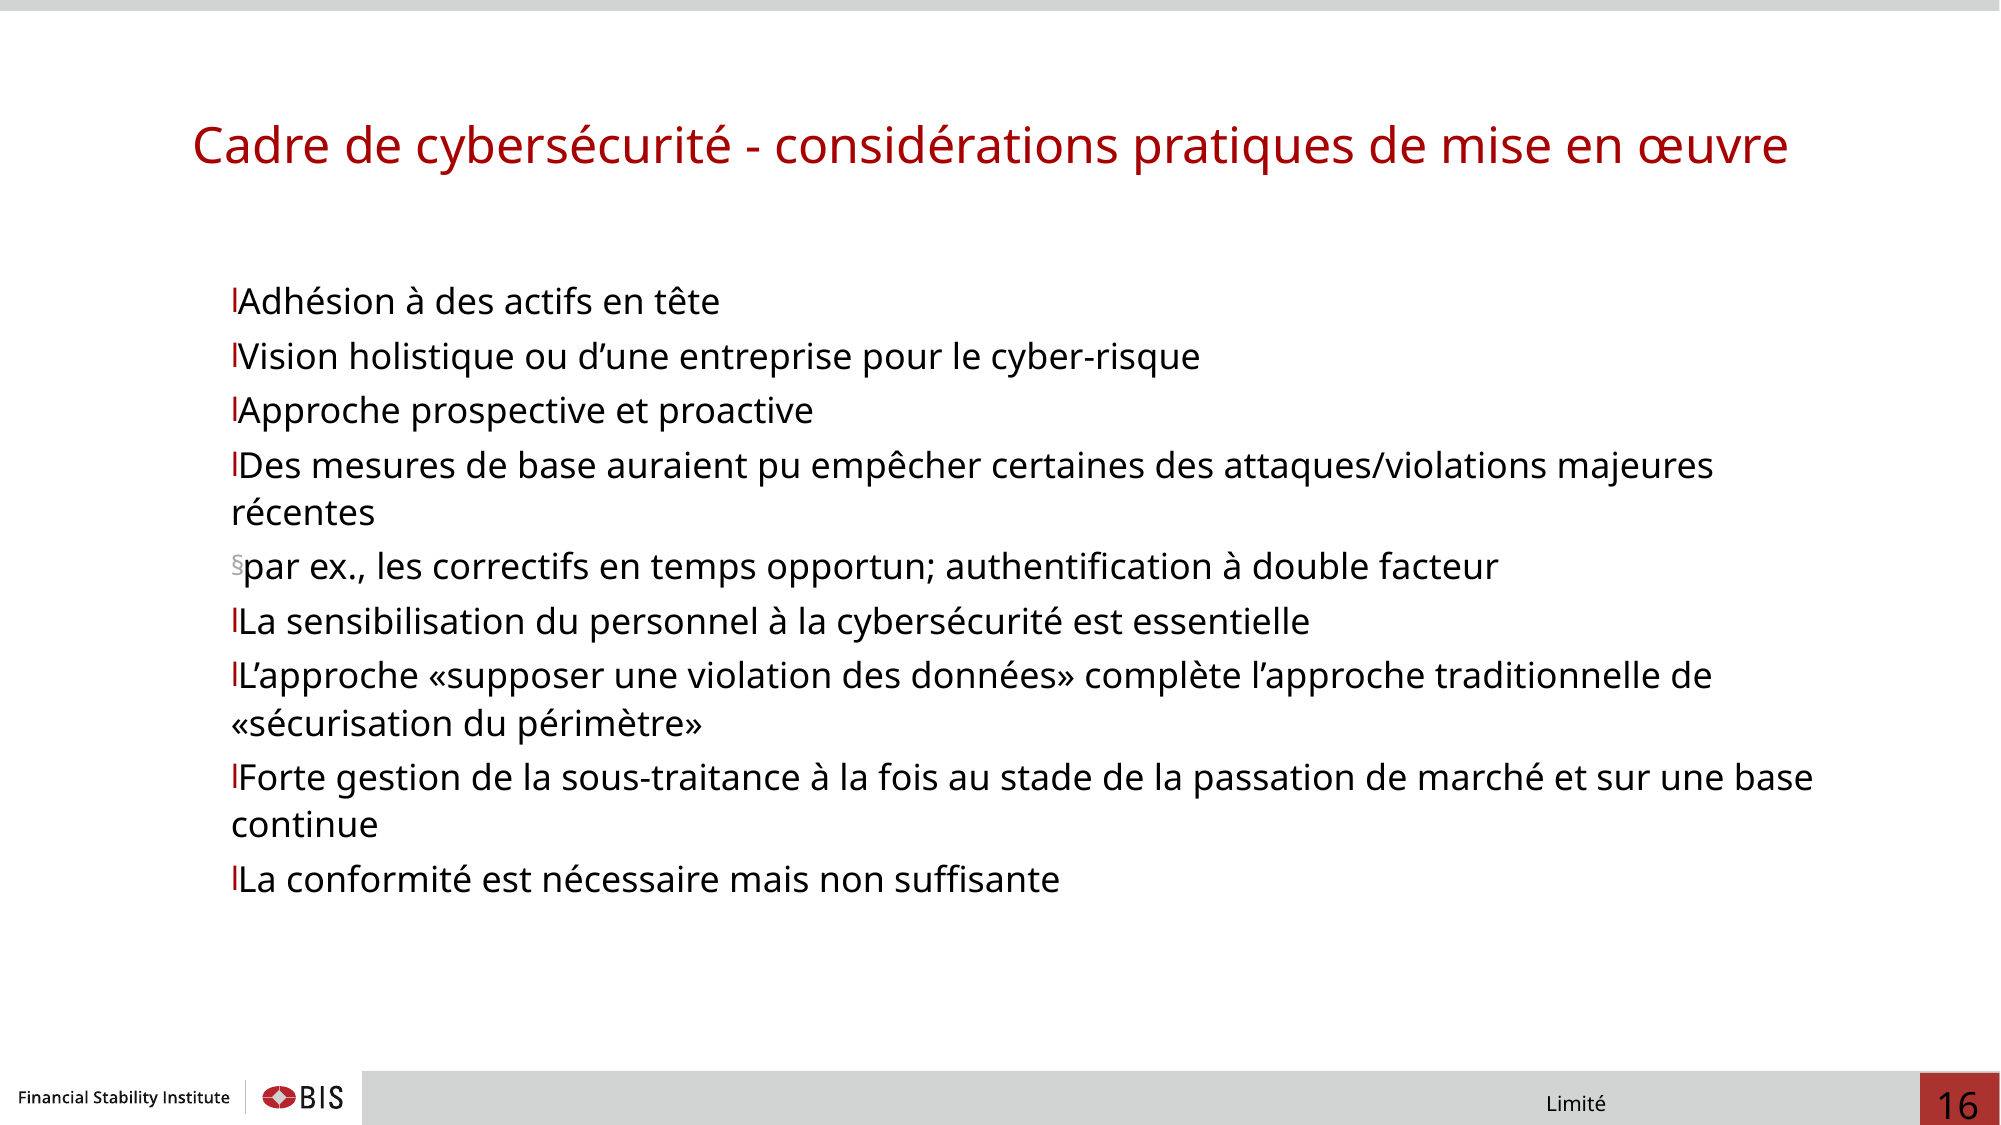

# Cadre de cybersécurité - considérations pratiques de mise en œuvre
Adhésion à des actifs en tête
Vision holistique ou d’une entreprise pour le cyber-risque
Approche prospective et proactive
Des mesures de base auraient pu empêcher certaines des attaques/violations majeures récentes
par ex., les correctifs en temps opportun; authentification à double facteur
La sensibilisation du personnel à la cybersécurité est essentielle
L’approche «supposer une violation des données» complète l’approche traditionnelle de «sécurisation du périmètre»
Forte gestion de la sous-traitance à la fois au stade de la passation de marché et sur une base continue
La conformité est nécessaire mais non suffisante